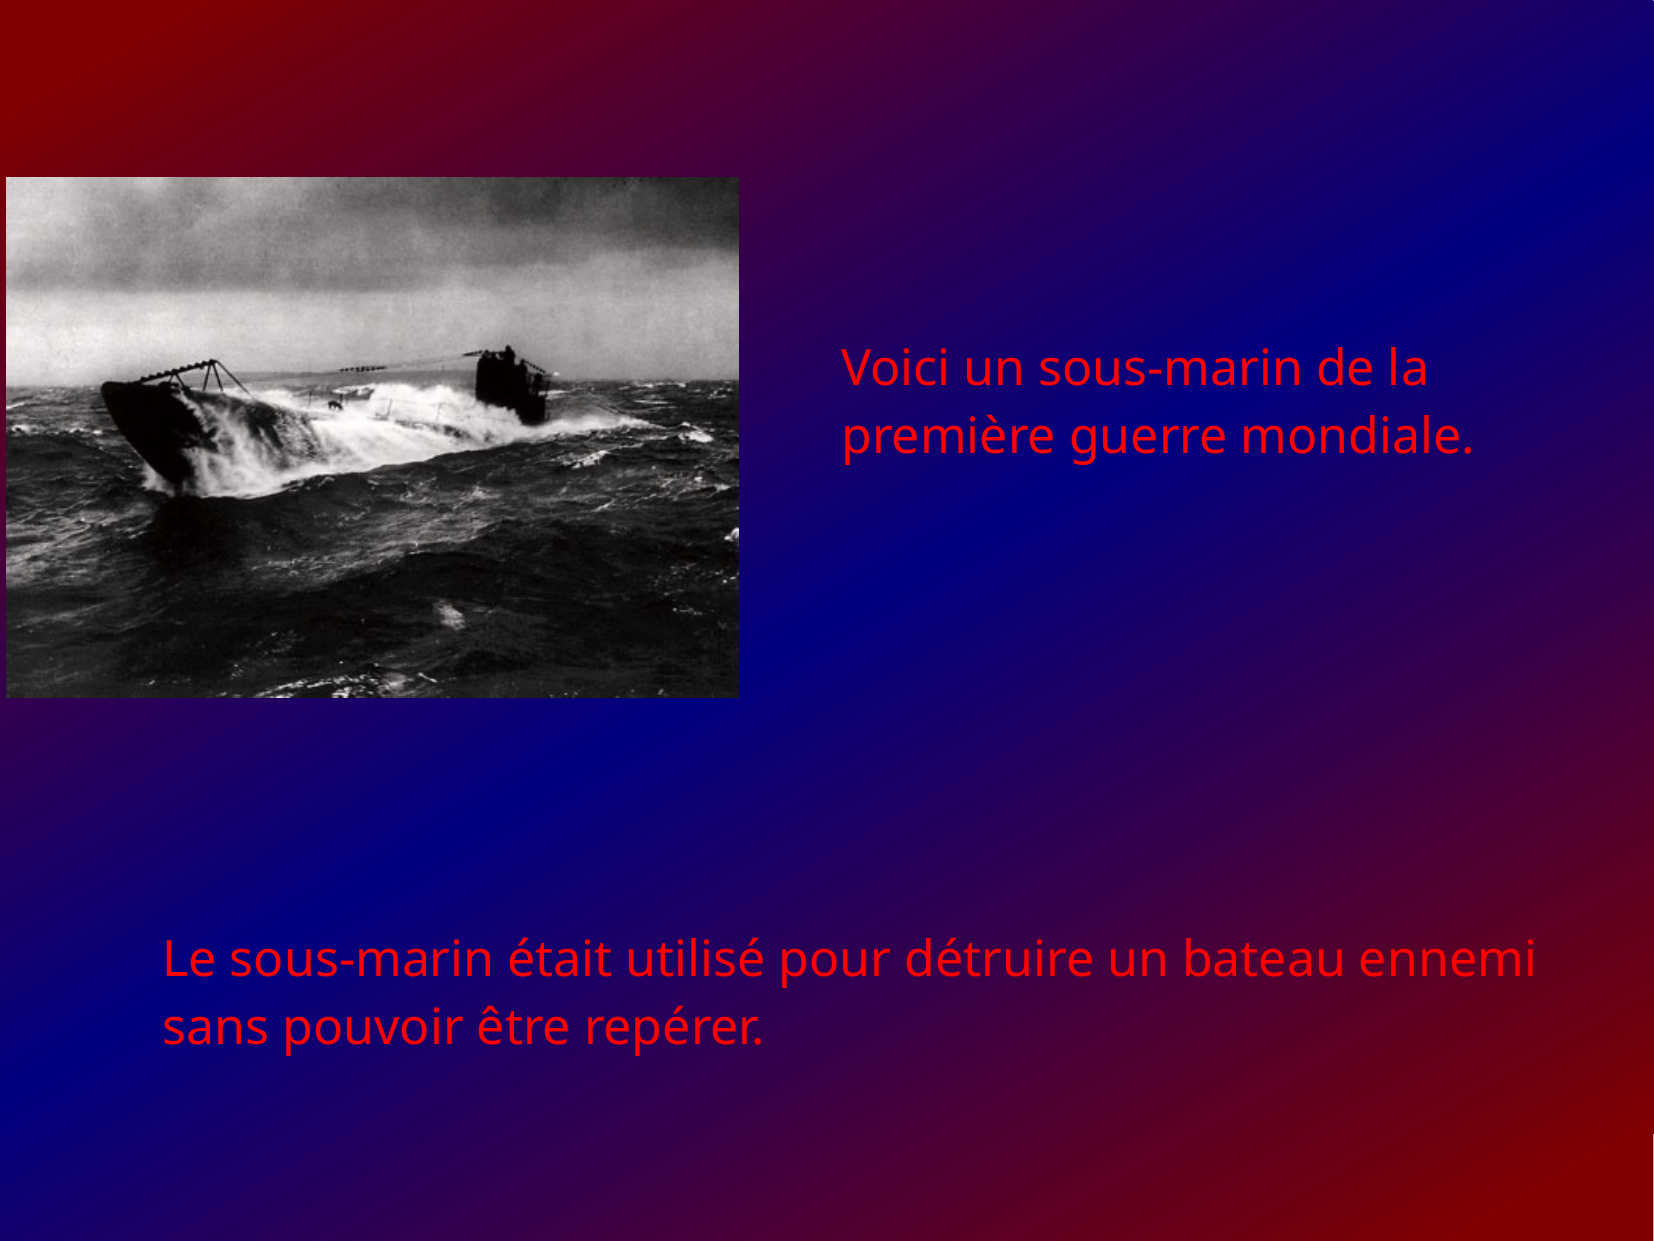

Voici un sous-marin de la première guerre mondiale.
Le sous-marin était utilisé pour détruire un bateau ennemi sans pouvoir être repérer.